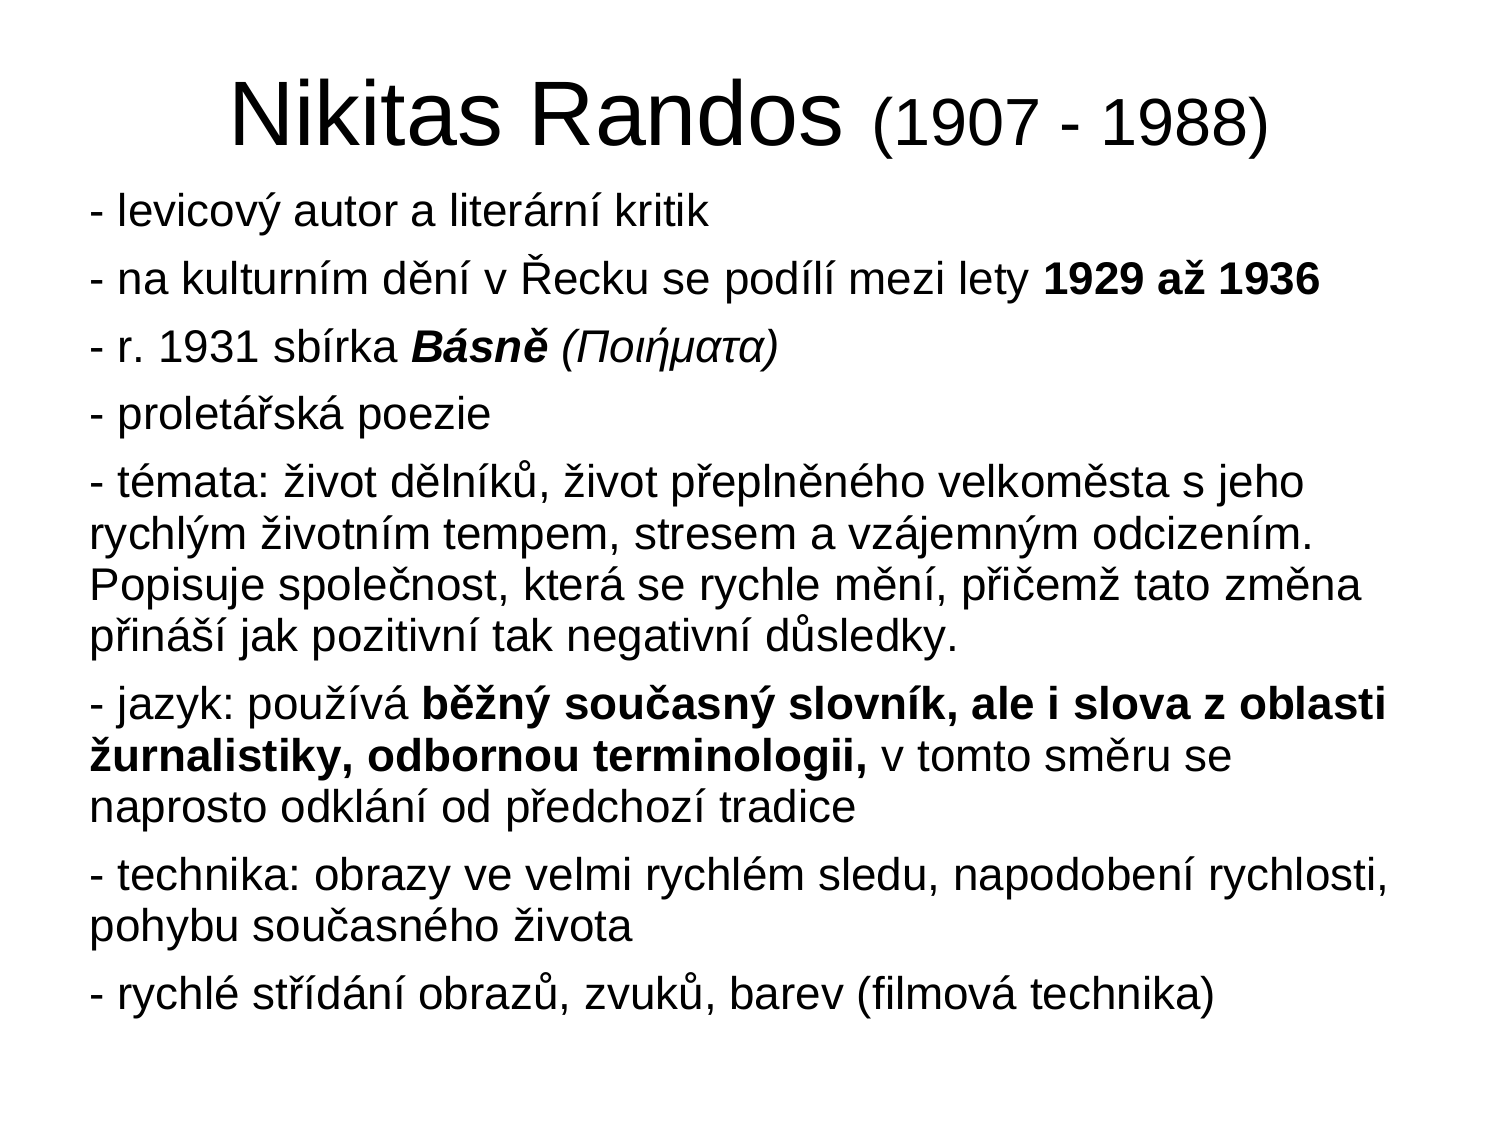

# Nikitas Randos (1907 - 1988)
- levicový autor a literární kritik
- na kulturním dění v Řecku se podílí mezi lety 1929 až 1936
- r. 1931 sbírka Básně (Ποιήματα)
- proletářská poezie
- témata: život dělníků, život přeplněného velkoměsta s jeho rychlým životním tempem, stresem a vzájemným odcizením. Popisuje společnost, která se rychle mění, přičemž tato změna přináší jak pozitivní tak negativní důsledky.
- jazyk: používá běžný současný slovník, ale i slova z oblasti žurnalistiky, odbornou terminologii, v tomto směru se naprosto odklání od předchozí tradice
- technika: obrazy ve velmi rychlém sledu, napodobení rychlosti, pohybu současného života
- rychlé střídání obrazů, zvuků, barev (filmová technika)